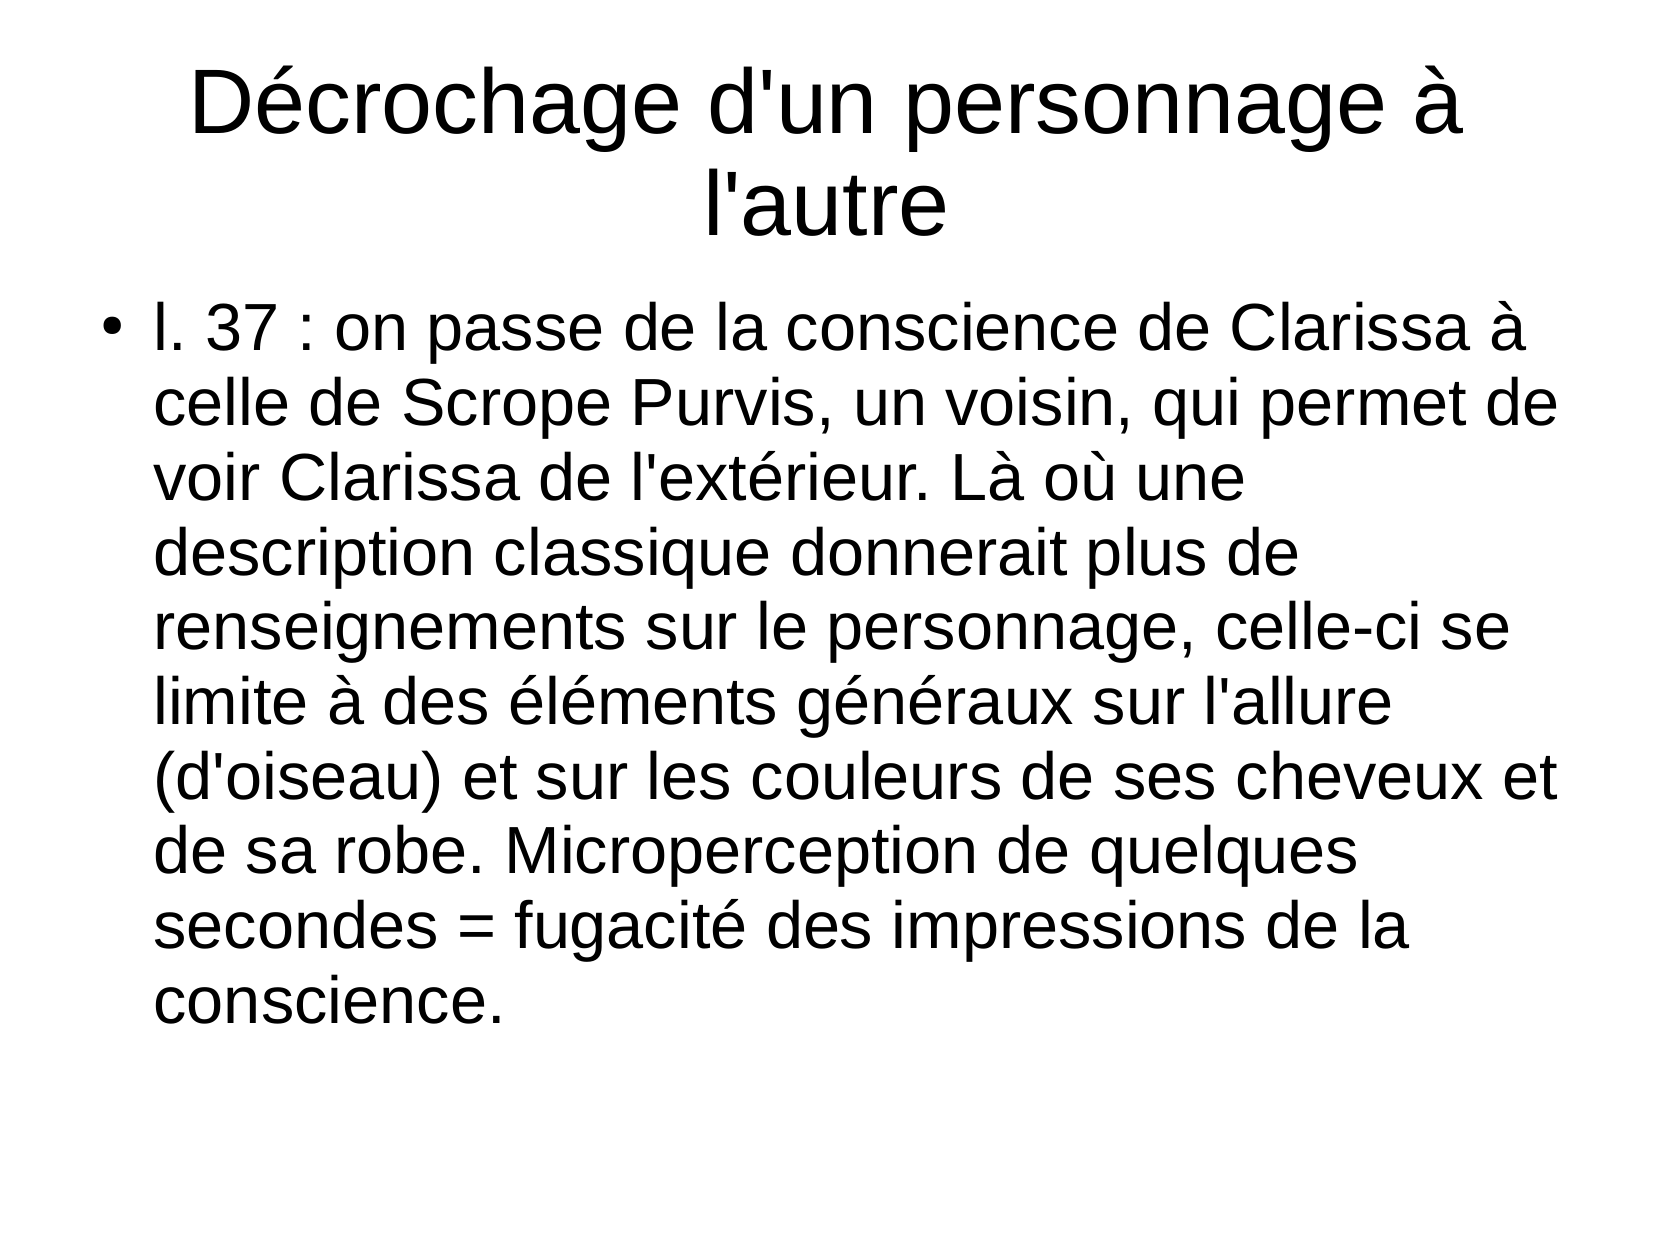

# Décrochage d'un personnage à l'autre
l. 37 : on passe de la conscience de Clarissa à celle de Scrope Purvis, un voisin, qui permet de voir Clarissa de l'extérieur. Là où une description classique donnerait plus de renseignements sur le personnage, celle-ci se limite à des éléments généraux sur l'allure (d'oiseau) et sur les couleurs de ses cheveux et de sa robe. Microperception de quelques secondes = fugacité des impressions de la conscience.